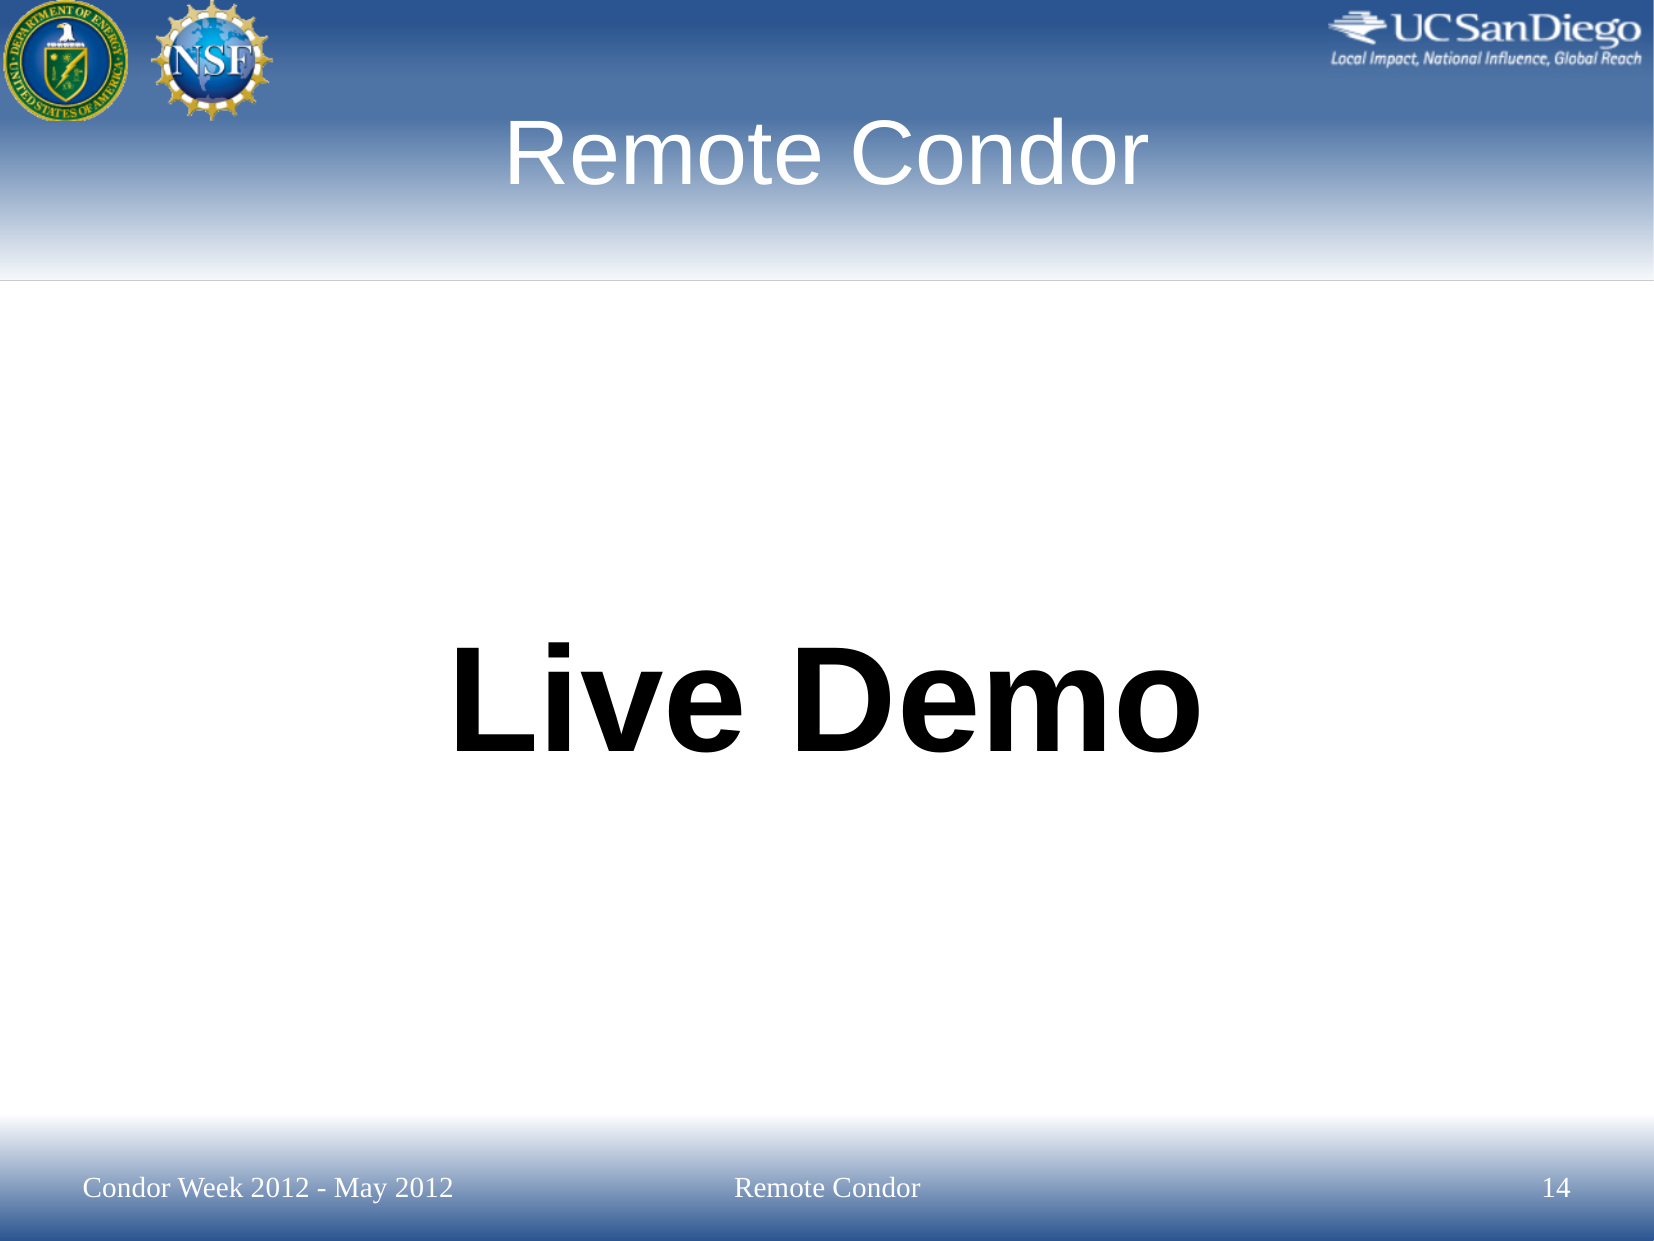

# Remote Condor
Live Demo
Condor Week 2012 - May 2012
Remote Condor
14